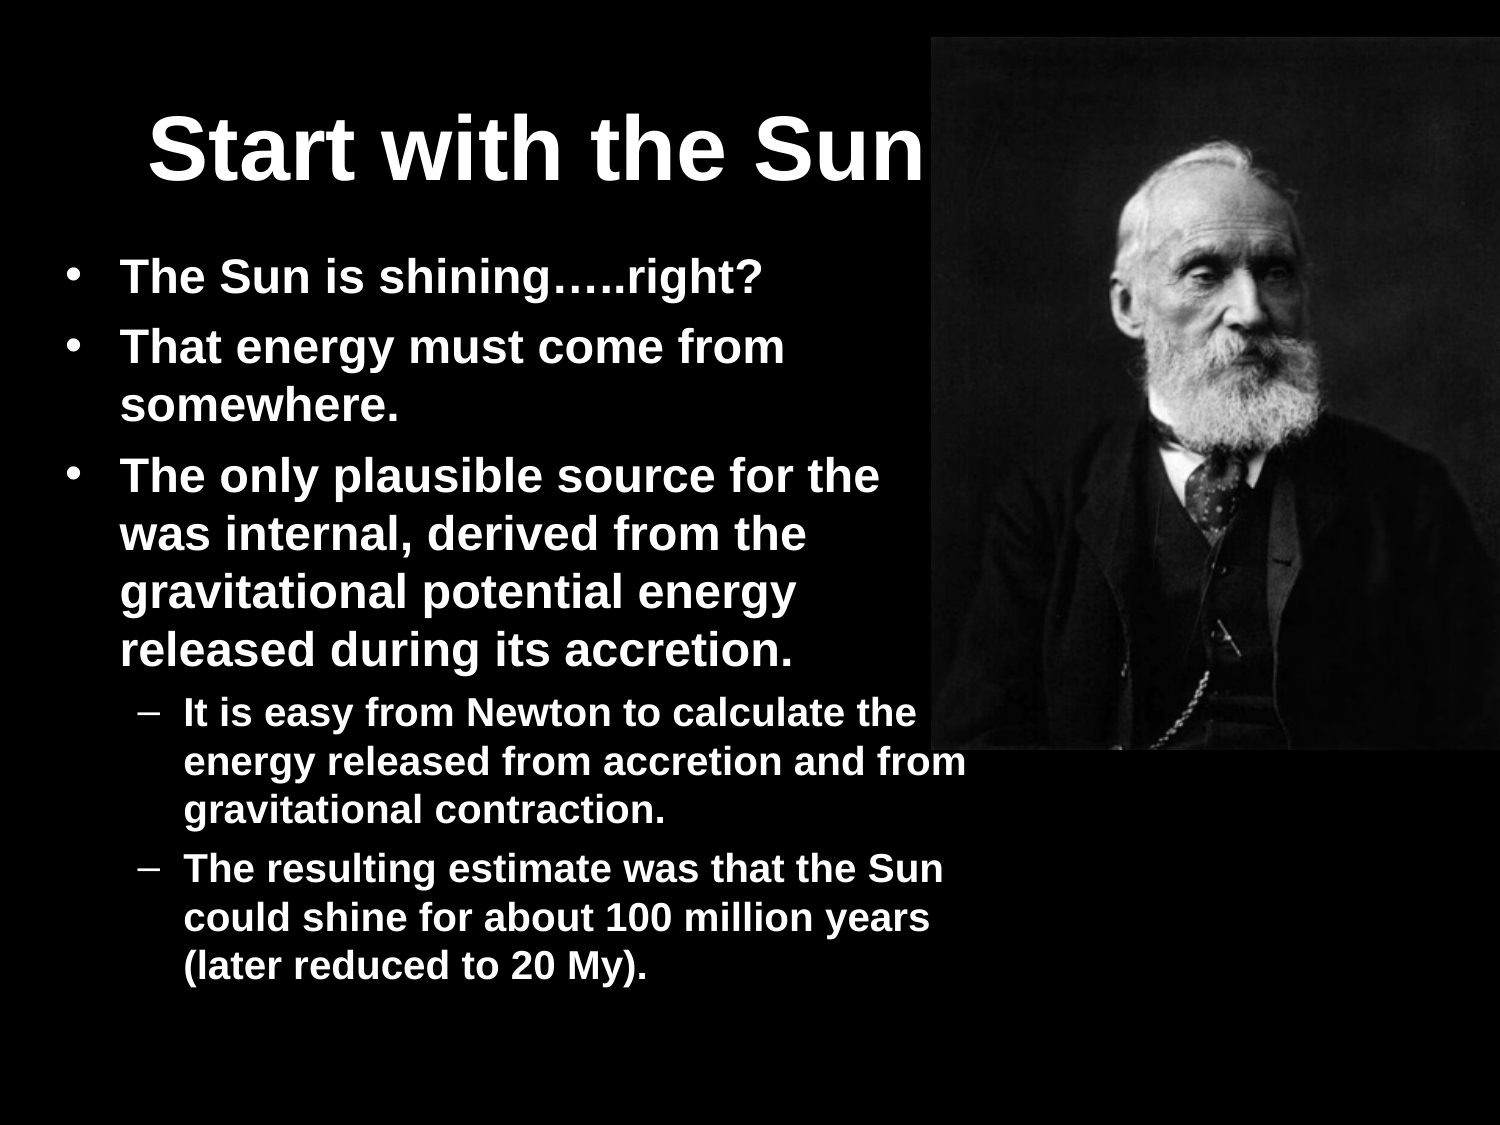

# Start with the Sun
The Sun is shining…..right?
That energy must come from somewhere.
The only plausible source for the was internal, derived from the gravitational potential energy released during its accretion.
It is easy from Newton to calculate the energy released from accretion and from gravitational contraction.
The resulting estimate was that the Sun could shine for about 100 million years (later reduced to 20 My).